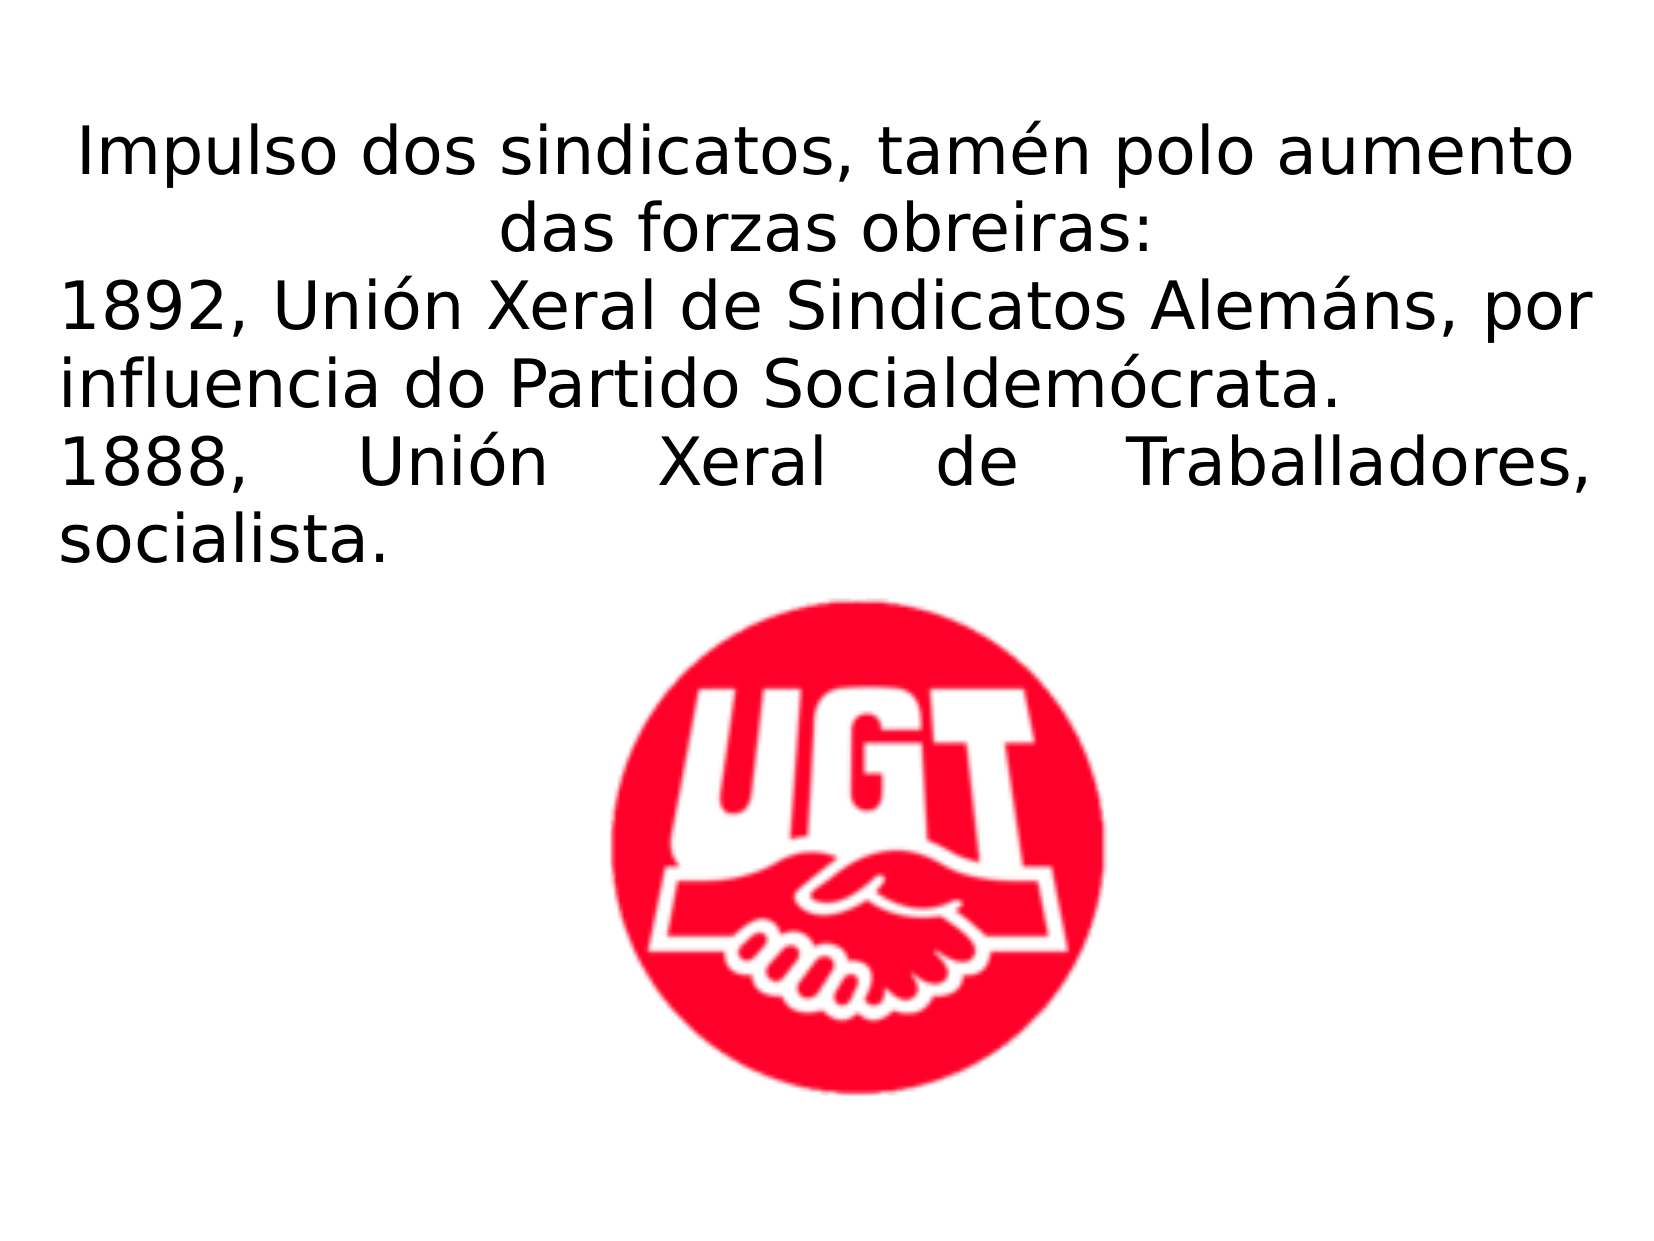

Impulso dos sindicatos, tamén polo aumento das forzas obreiras:
1892, Unión Xeral de Sindicatos Alemáns, por influencia do Partido Socialdemócrata.
1888, Unión Xeral de Traballadores, socialista.